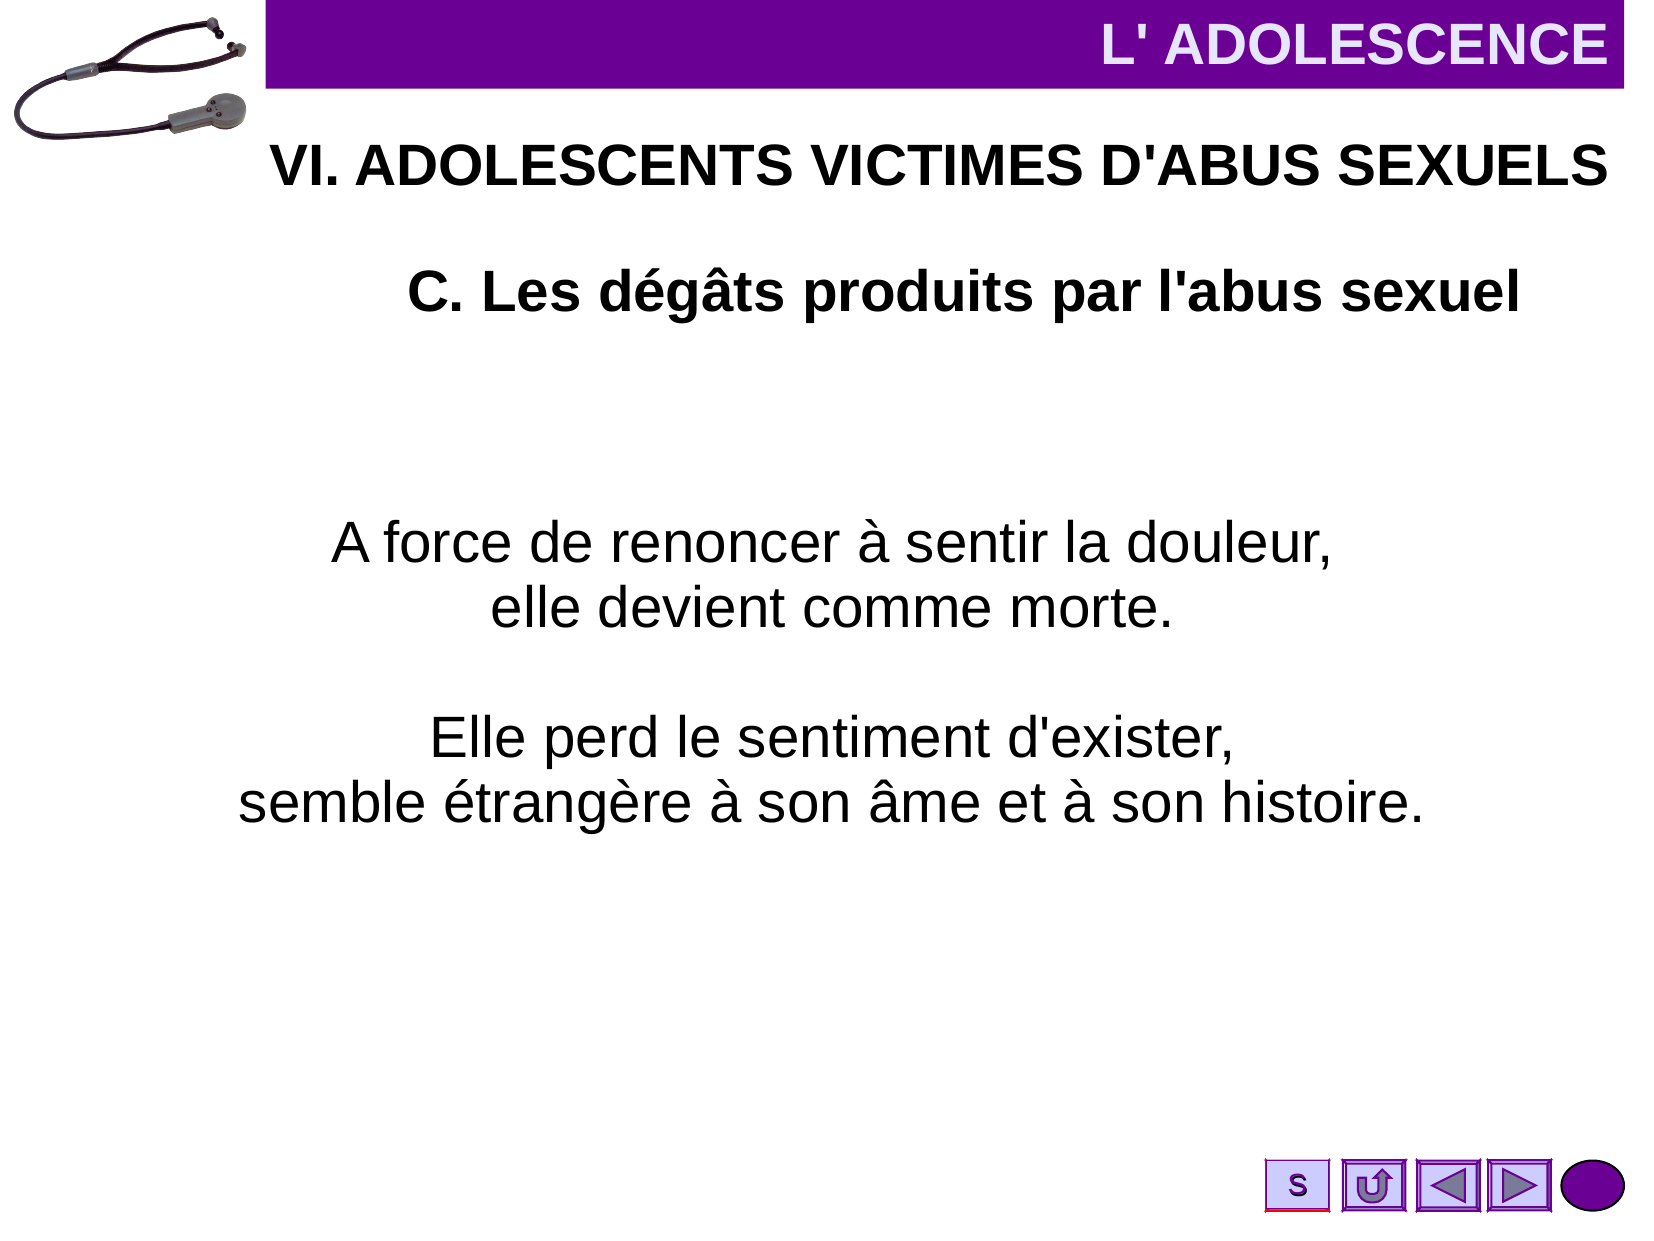

L' ADOLESCENCE
VI. ADOLESCENTS VICTIMES D'ABUS SEXUELS
 C. Les dégâts produits par l'abus sexuel
A force de renoncer à sentir la douleur,
elle devient comme morte.
Elle perd le sentiment d'exister,
semble étrangère à son âme et à son histoire.